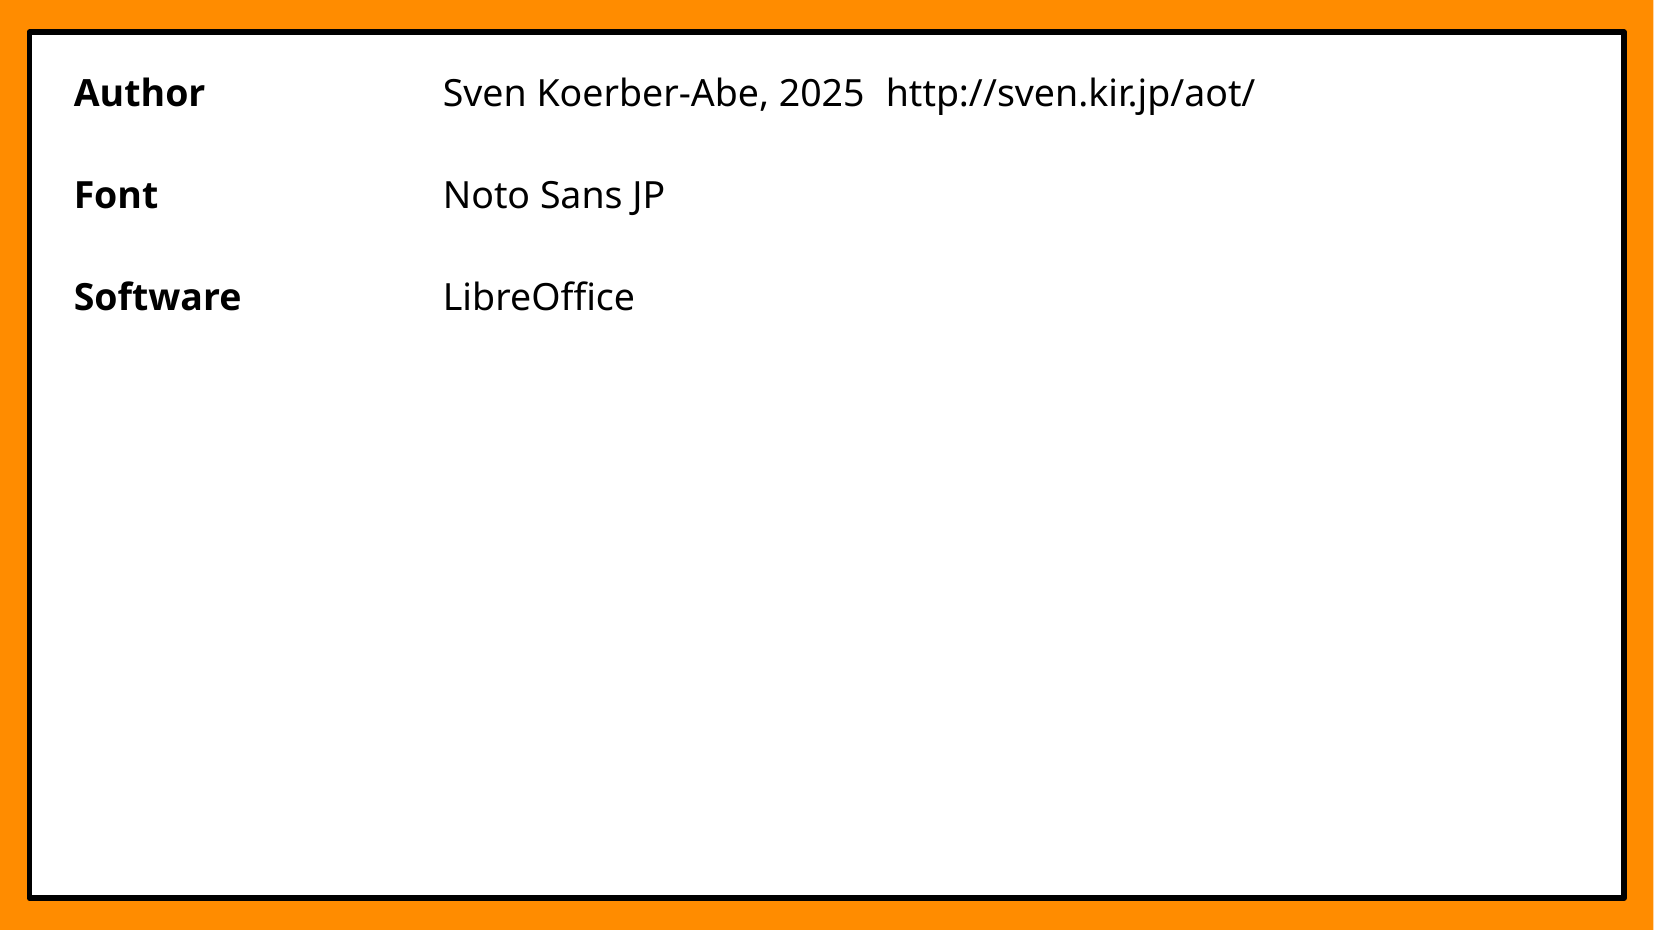

Author				Sven Koerber-Abe, 2025	http://sven.kir.jp/aot/
Font				Noto Sans JP
Software			LibreOffice